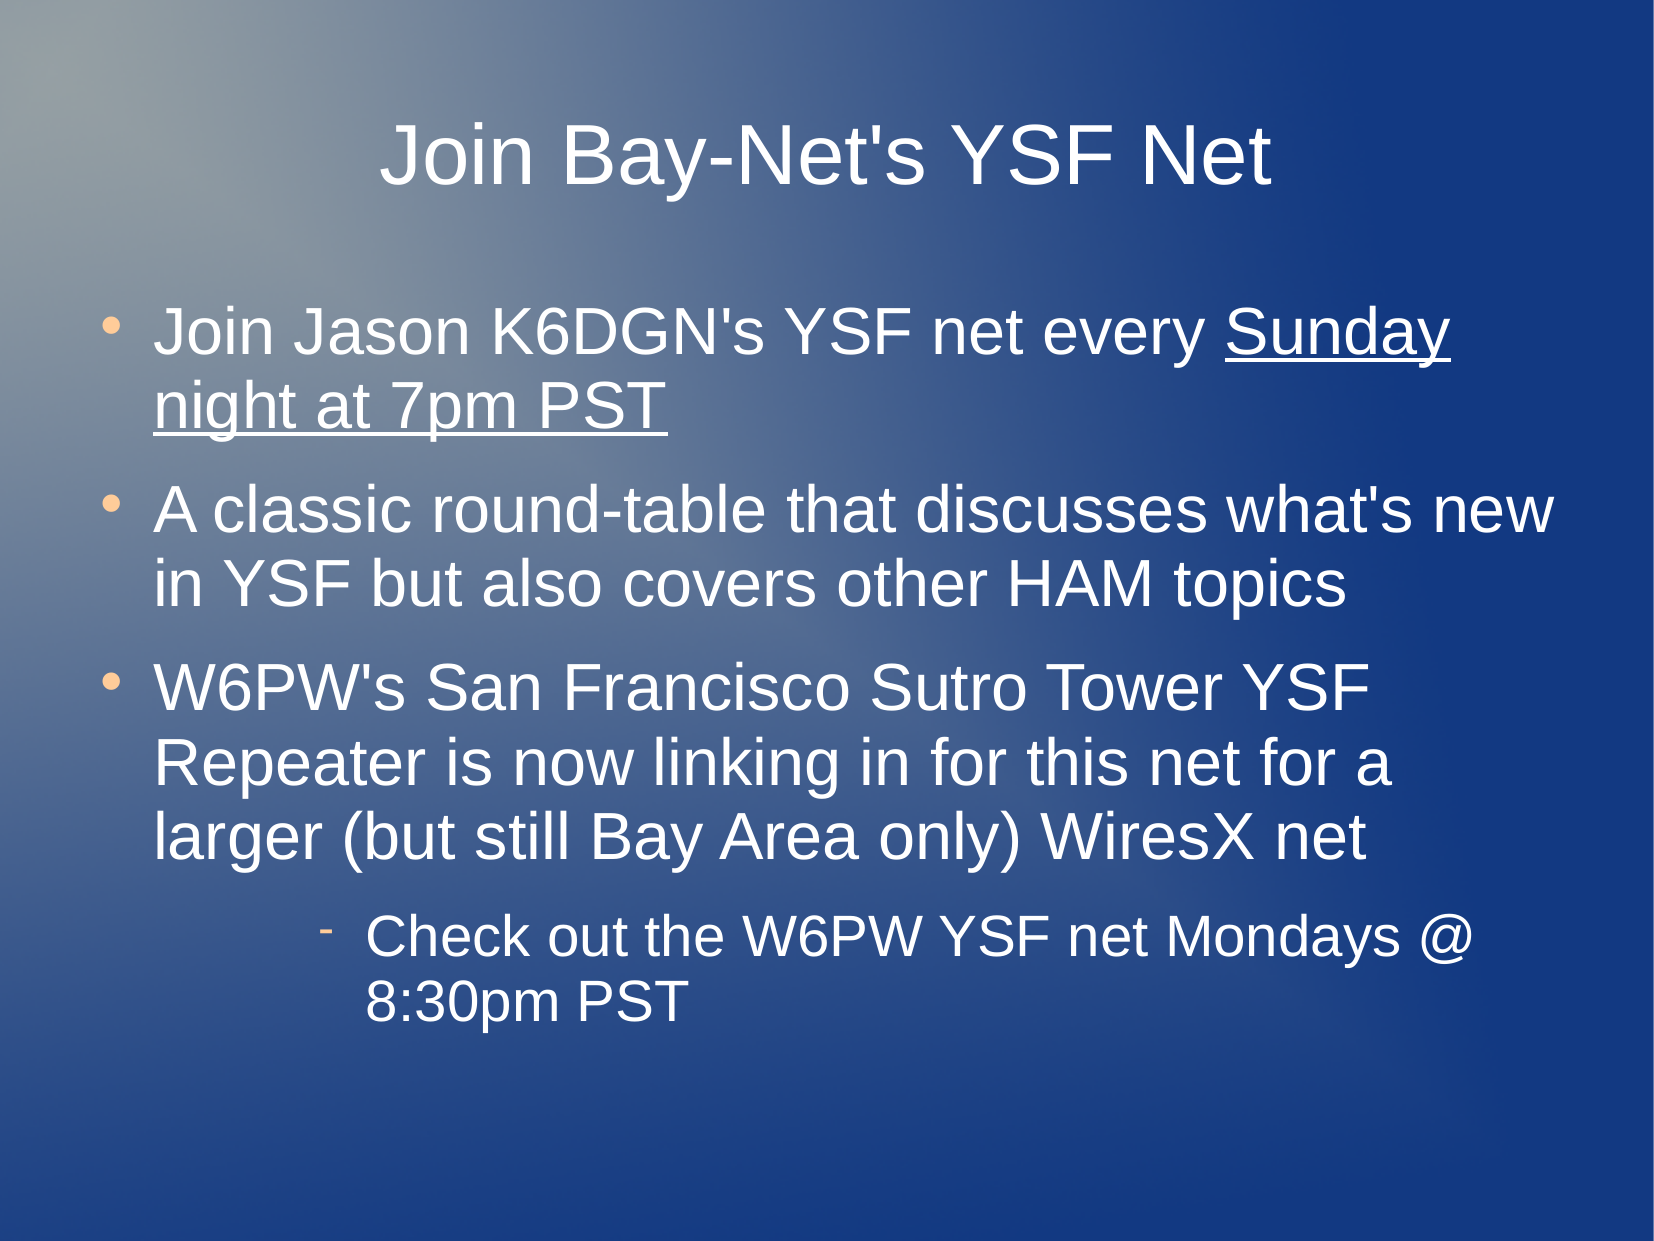

# Join Bay-Net's YSF Net
Join Jason K6DGN's YSF net every Sunday night at 7pm PST
A classic round-table that discusses what's new in YSF but also covers other HAM topics
W6PW's San Francisco Sutro Tower YSF Repeater is now linking in for this net for a larger (but still Bay Area only) WiresX net
Check out the W6PW YSF net Mondays @ 8:30pm PST